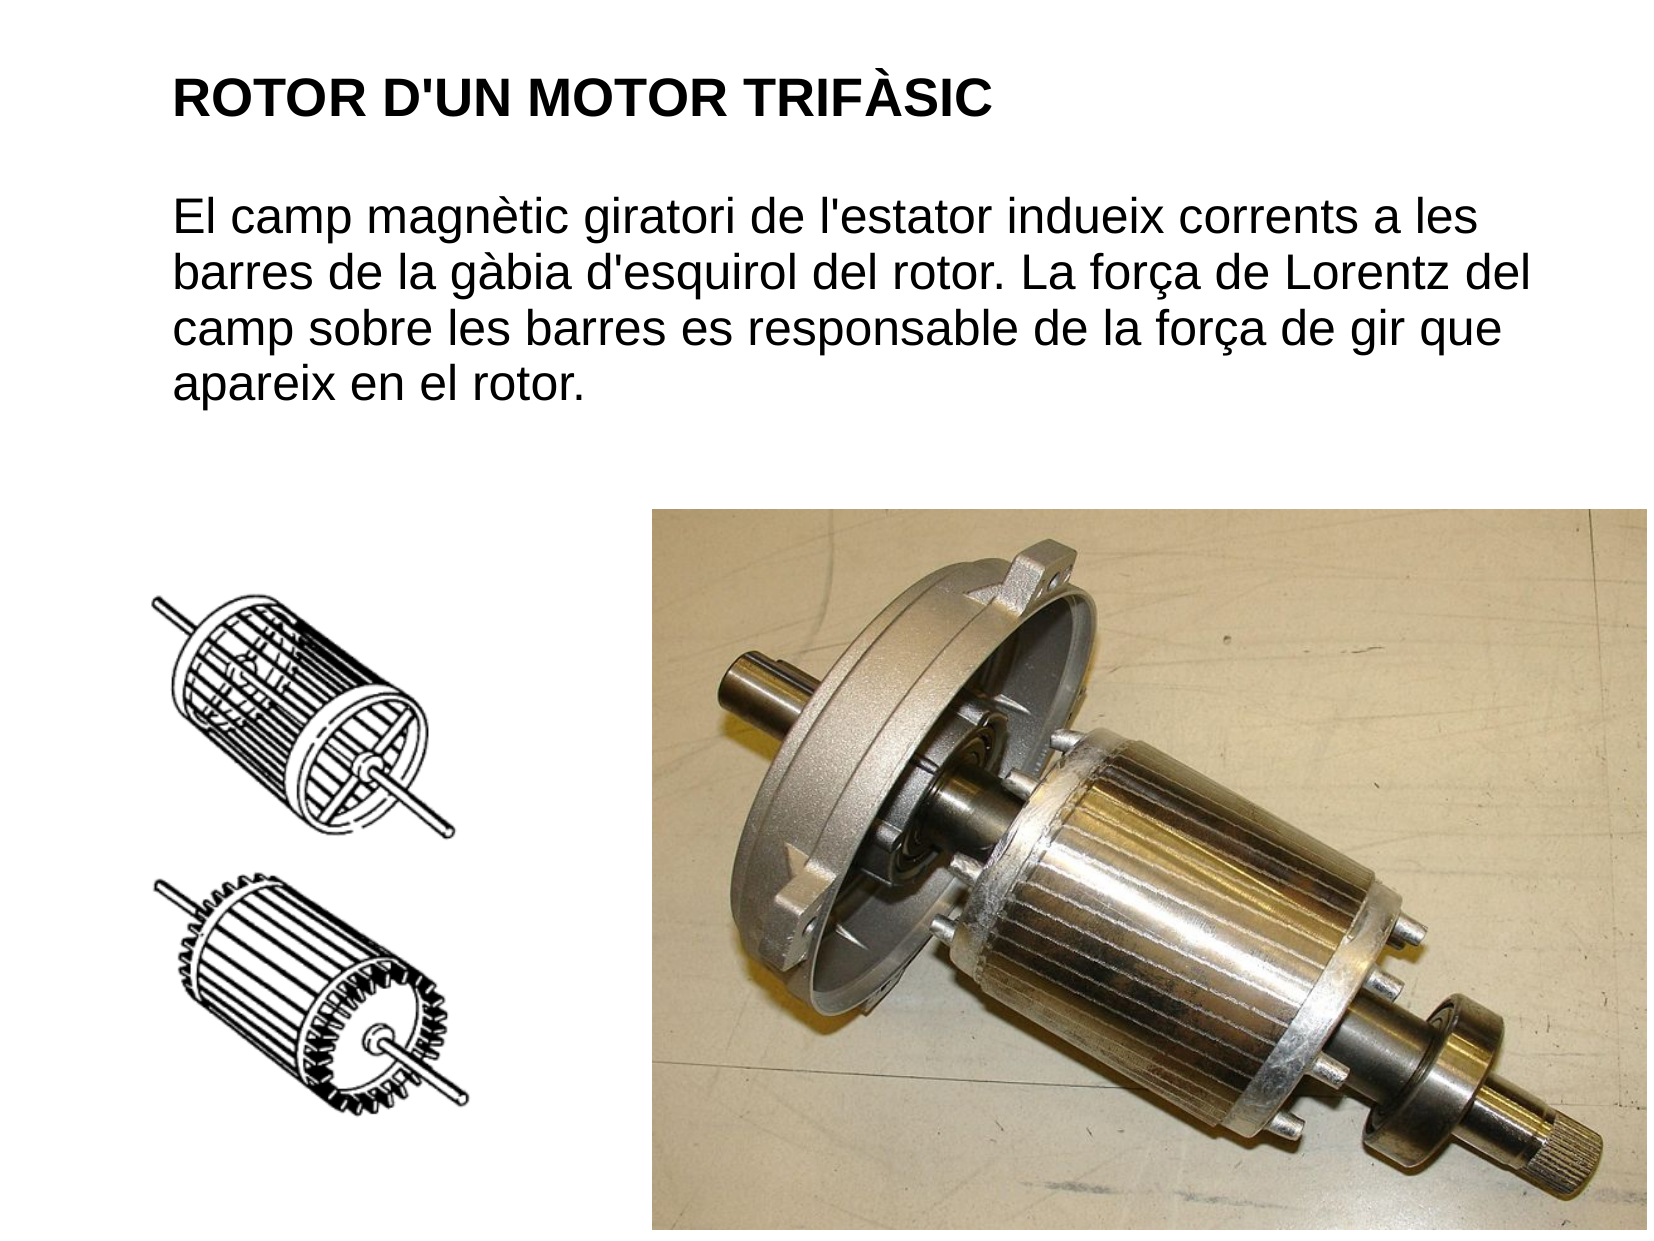

ROTOR D'UN MOTOR TRIFÀSIC
El camp magnètic giratori de l'estator indueix corrents a les barres de la gàbia d'esquirol del rotor. La força de Lorentz del camp sobre les barres es responsable de la força de gir que apareix en el rotor.
20